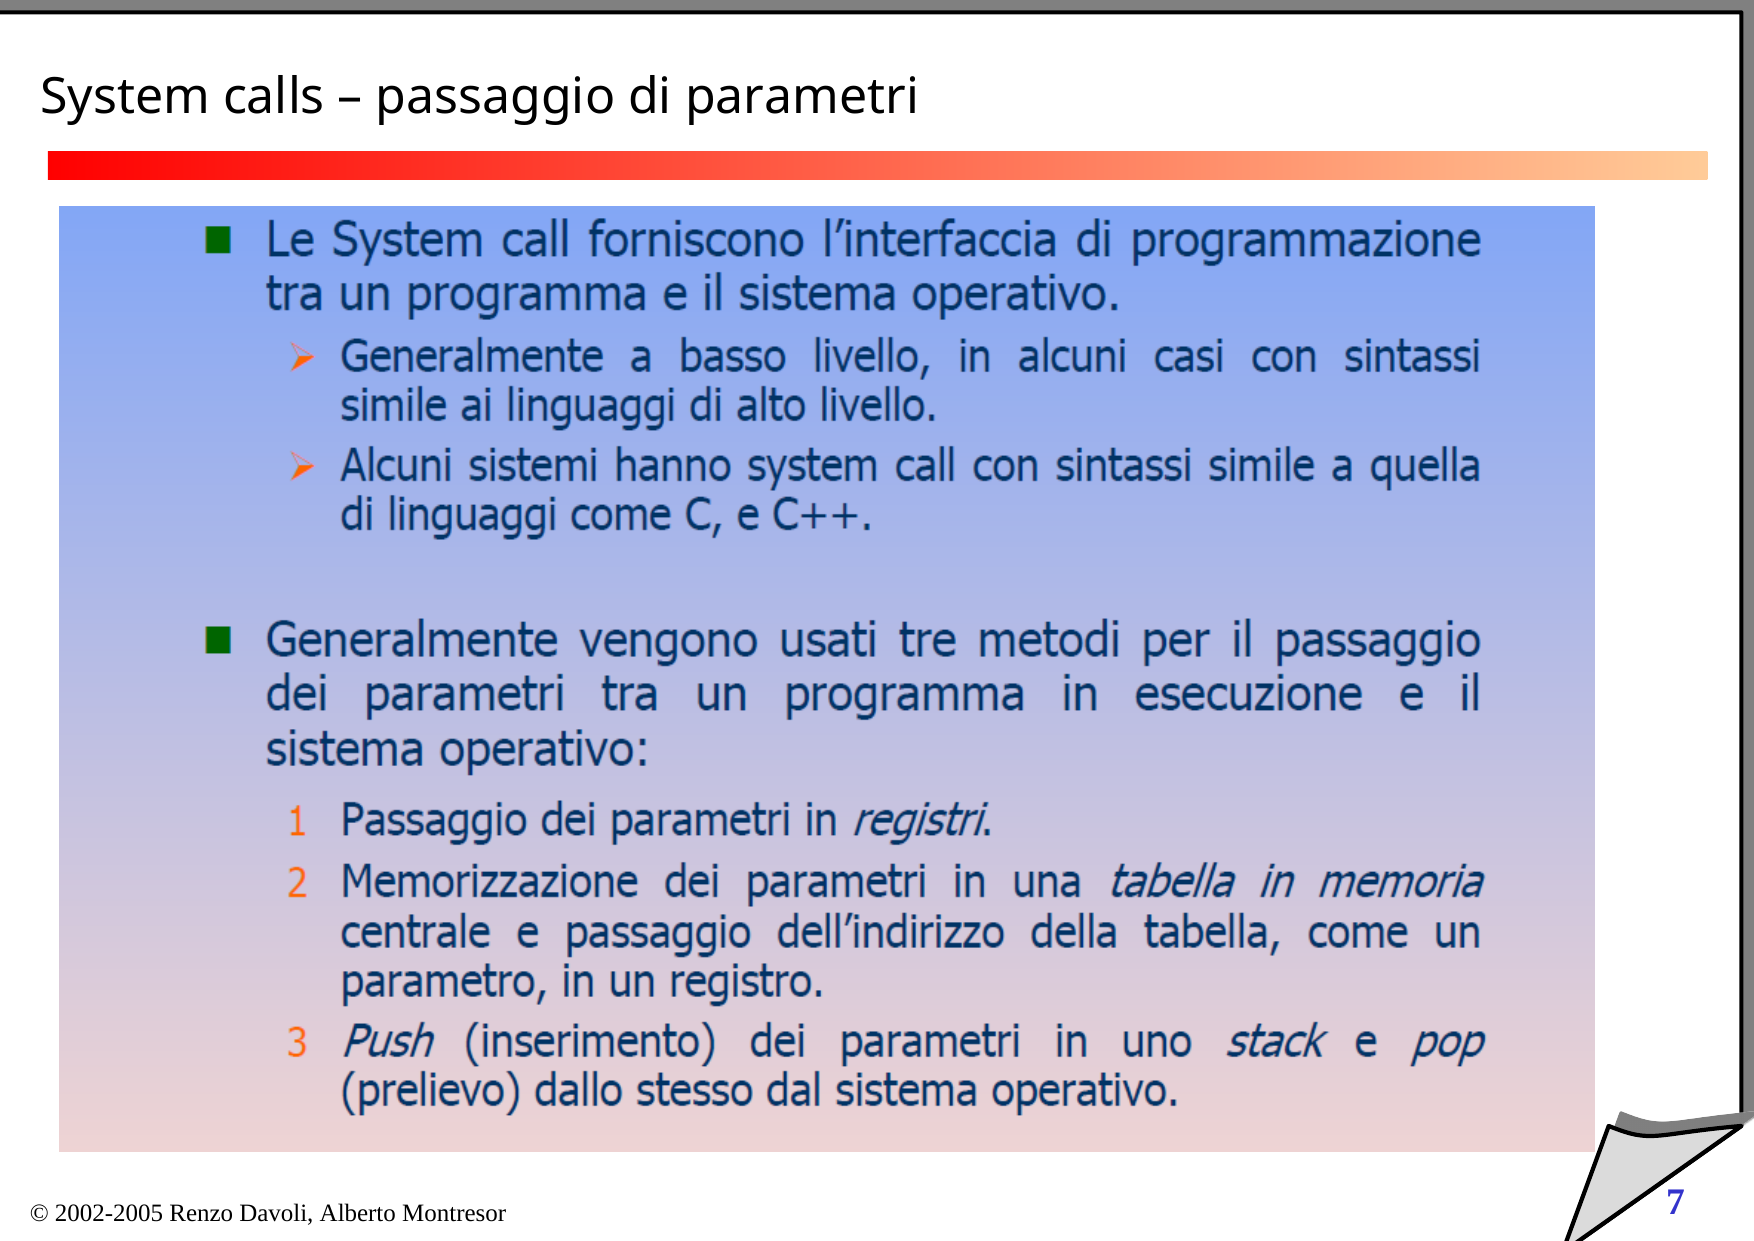

# System calls – passaggio di parametri